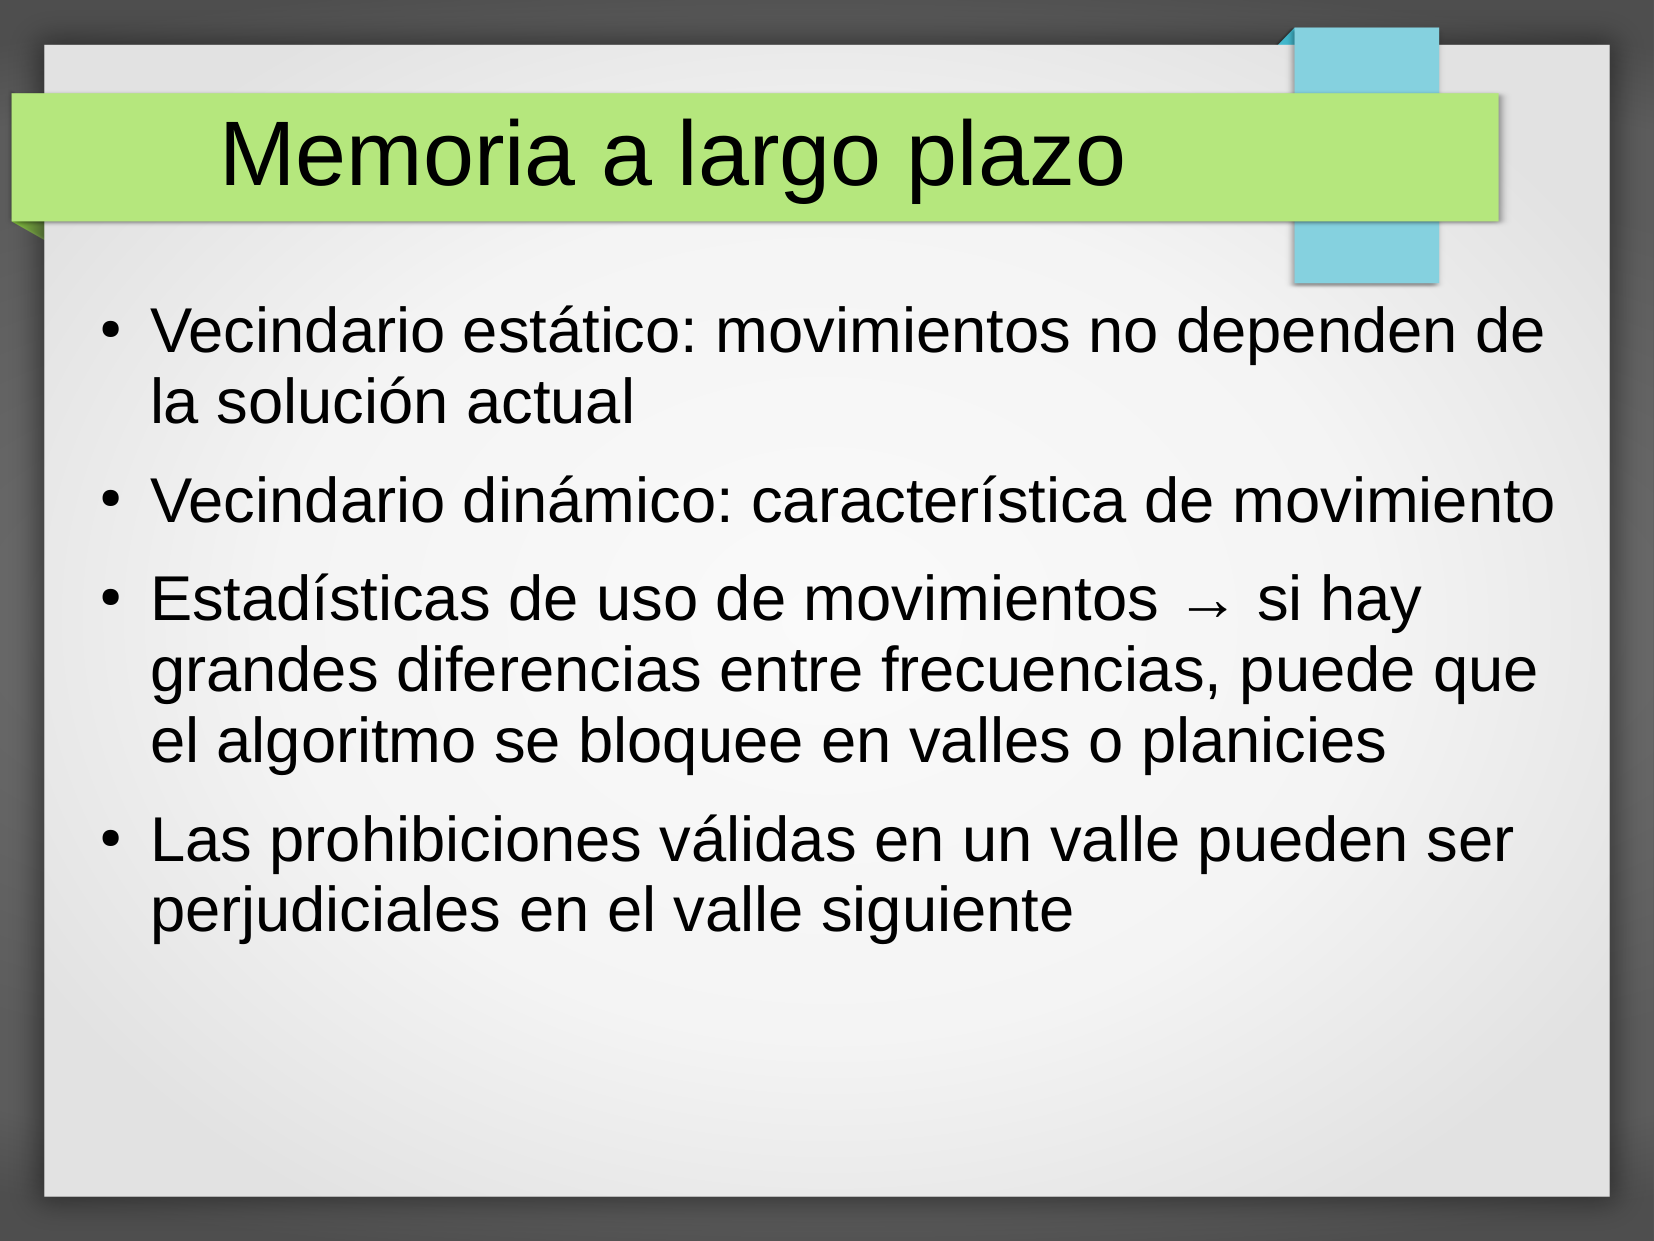

# Memoria a largo plazo
Vecindario estático: movimientos no dependen de la solución actual
Vecindario dinámico: característica de movimiento
Estadísticas de uso de movimientos → si hay grandes diferencias entre frecuencias, puede que el algoritmo se bloquee en valles o planicies
Las prohibiciones válidas en un valle pueden ser perjudiciales en el valle siguiente